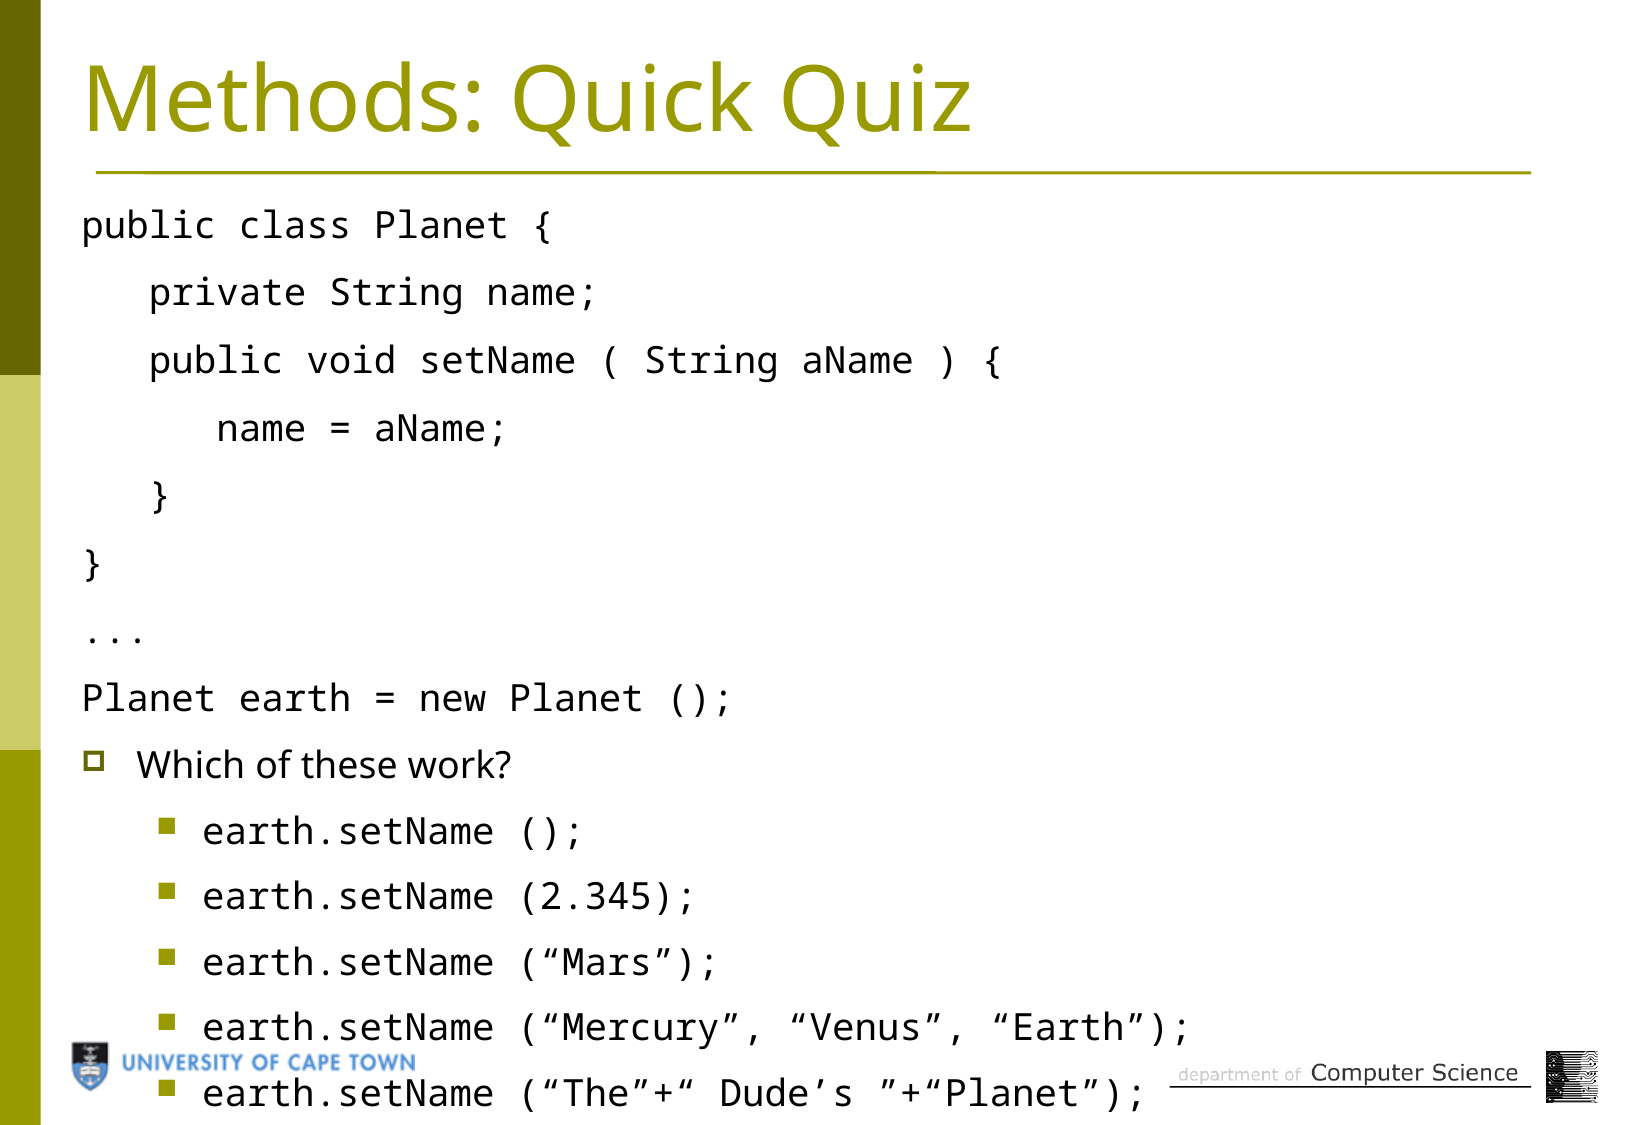

# Methods: Quick Quiz
public class Planet {
 private String name;
 public void setName ( String aName ) {
 name = aName;
 }
}
...
Planet earth = new Planet ();
Which of these work?
earth.setName ();
earth.setName (2.345);
earth.setName (“Mars”);
earth.setName (“Mercury”, “Venus”, “Earth”);
earth.setName (“The”+“ Dude’s ”+“Planet”);